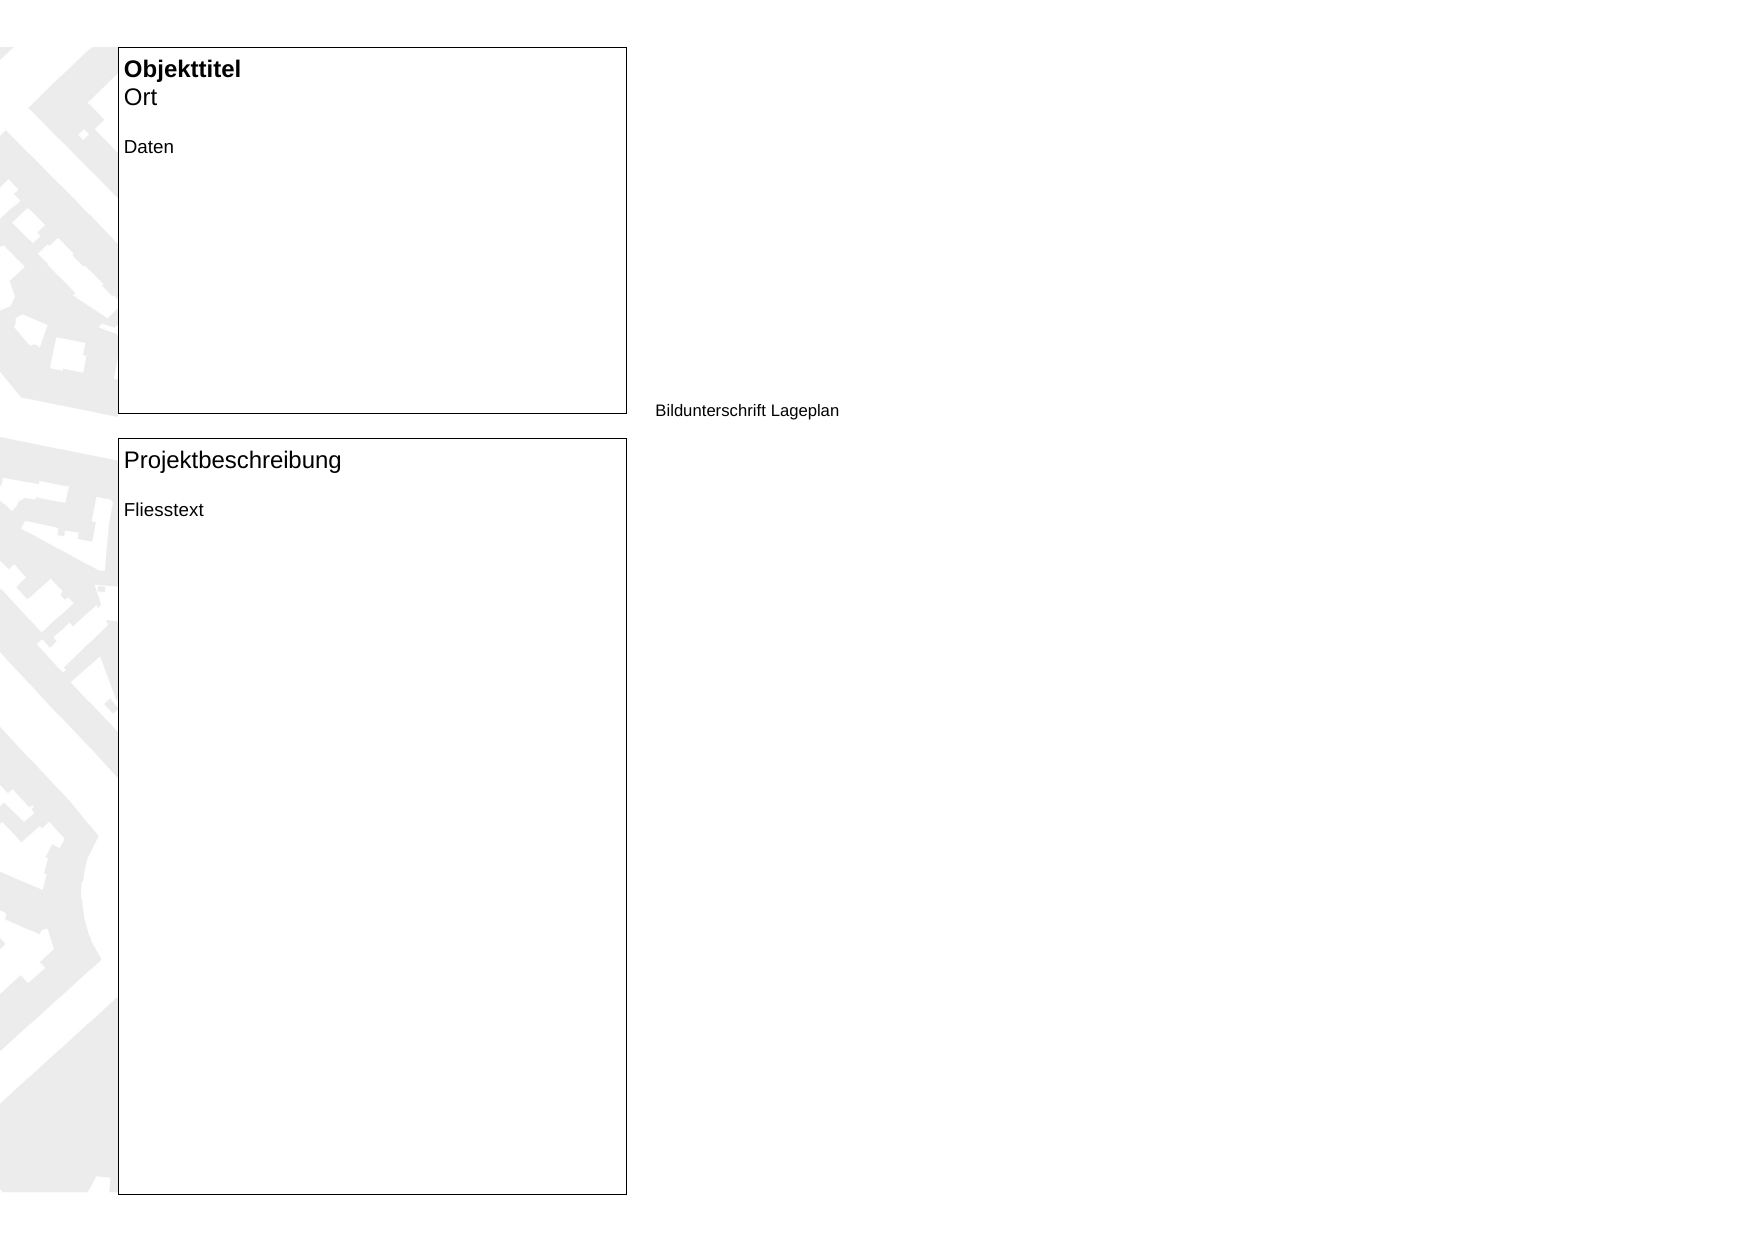

# Objekttitel
Ort
Daten
Bildunterschrift Lageplan
Projektbeschreibung
Fliesstext